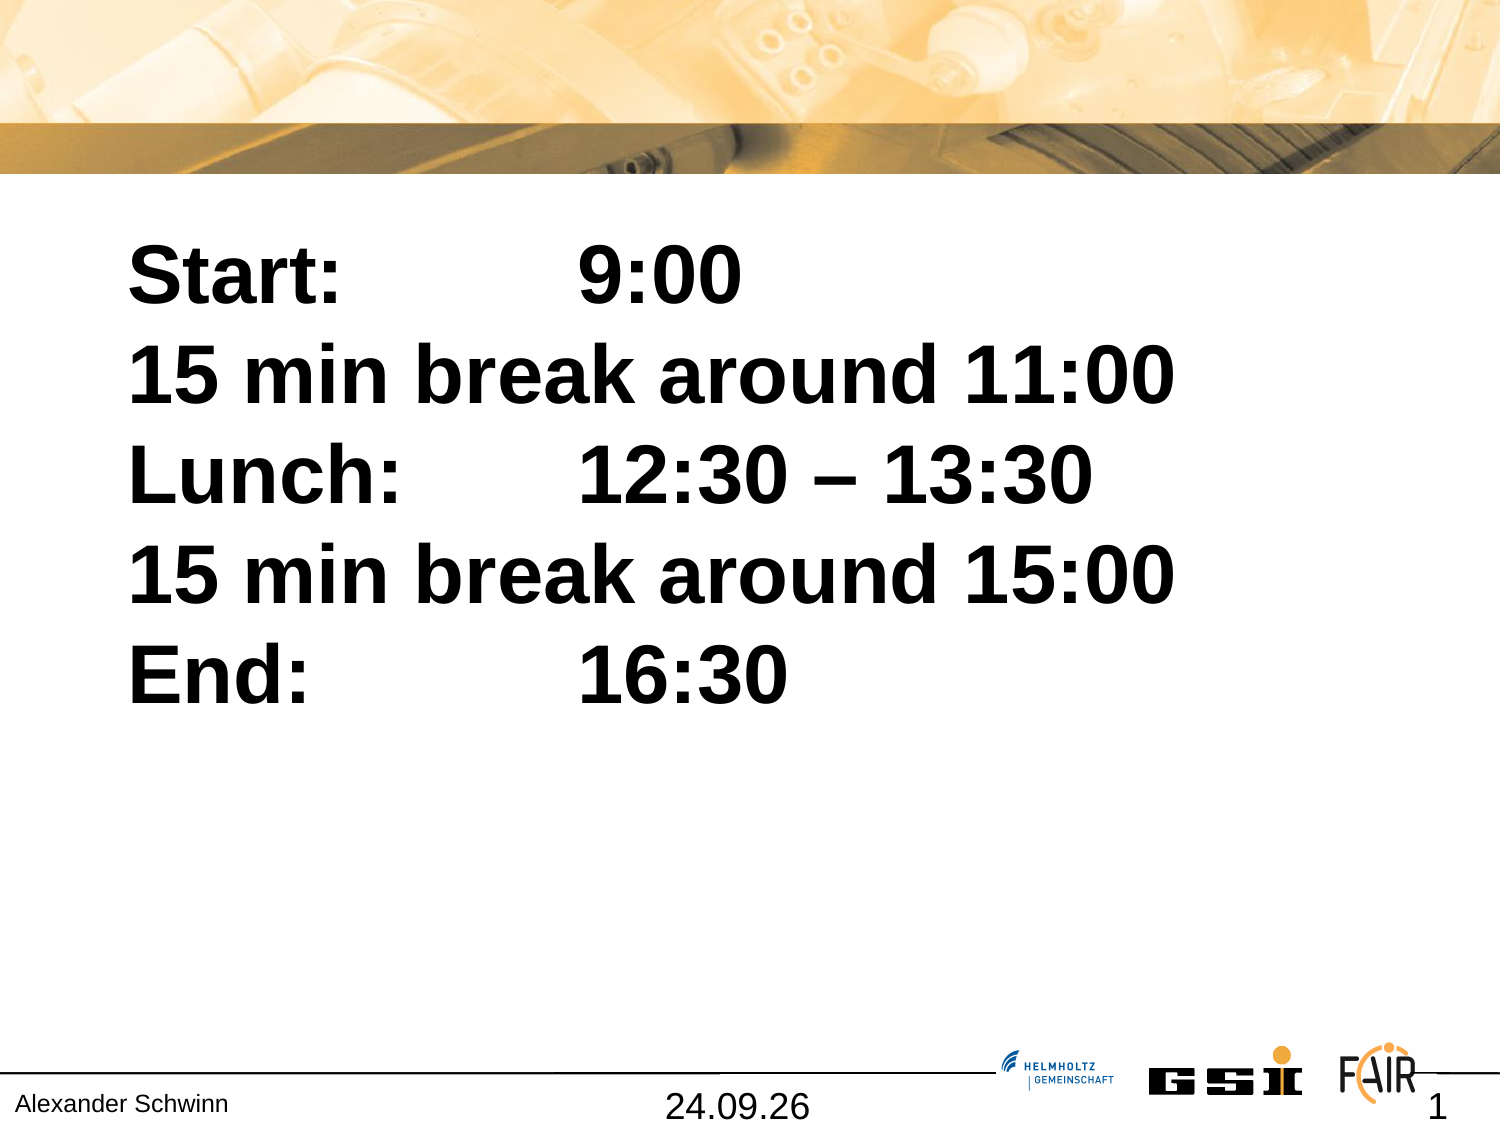

# Start:		9:00 15 min break around 11:00 Lunch:		12:30 – 13:30 15 min break around 15:00 End:		16:30
1